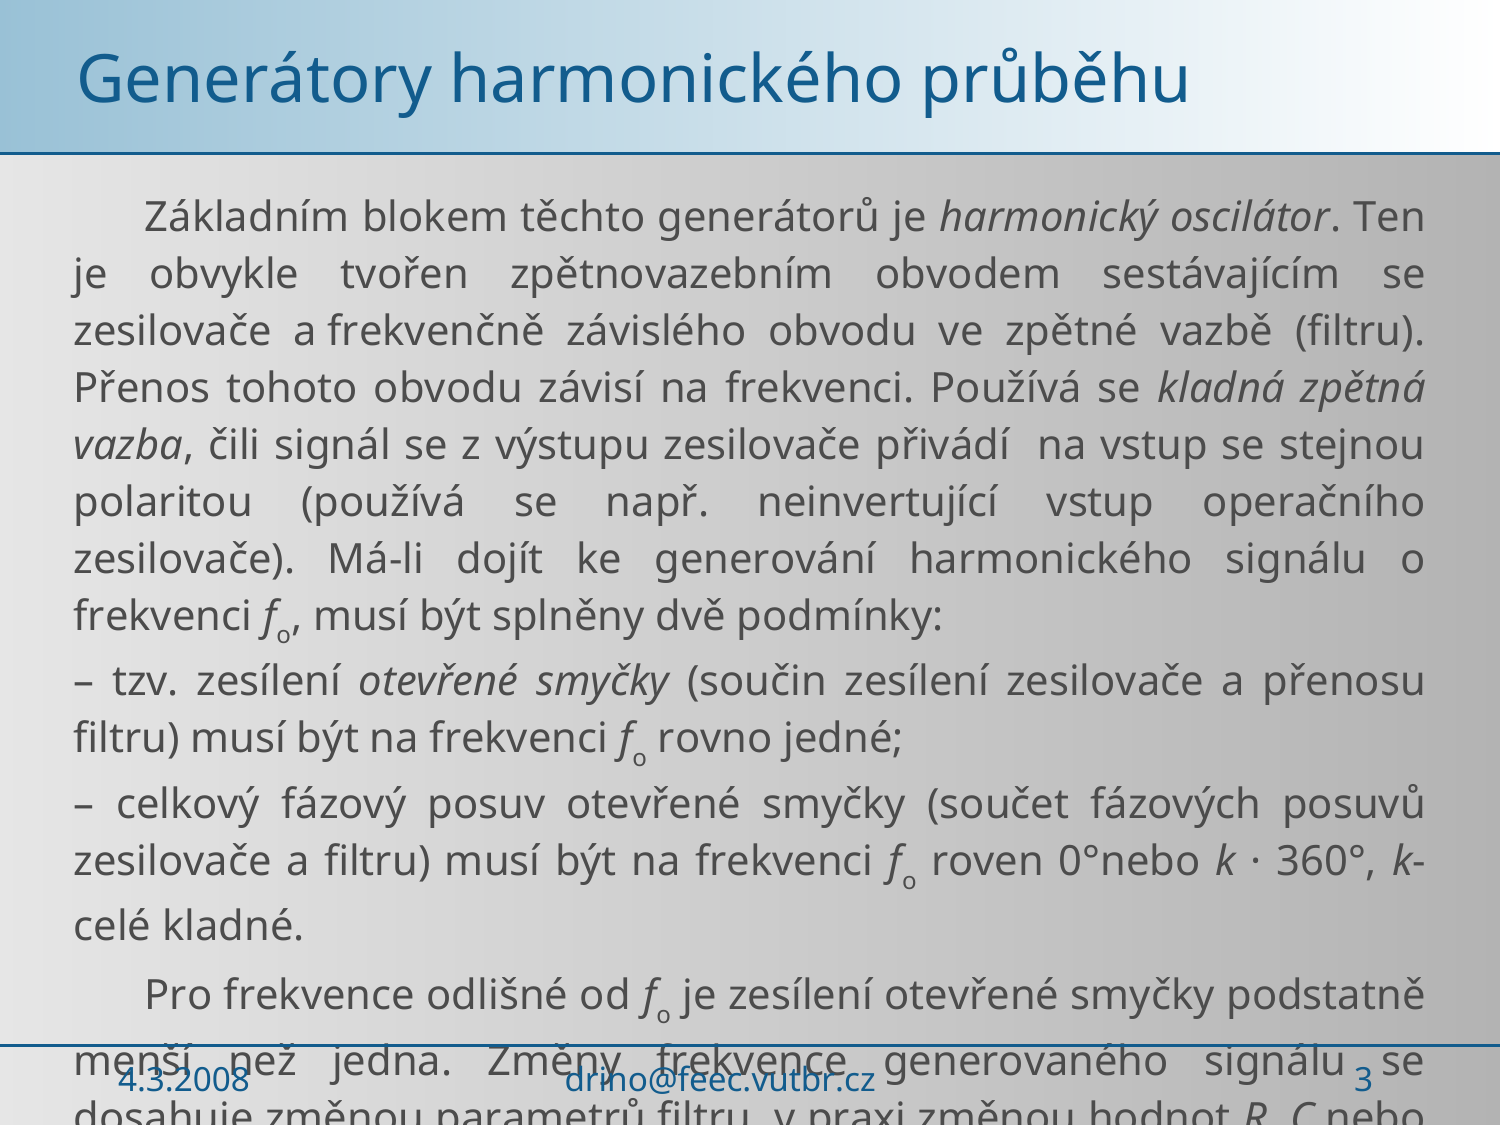

# Generátory harmonického průběhu
Základním blokem těchto generátorů je harmonický oscilátor. Ten je obvykle tvořen zpětnovazebním obvodem sestávajícím se zesilovače a frekvenčně závislého obvodu ve zpětné vazbě (filtru). Přenos tohoto obvodu závisí na frekvenci. Používá se kladná zpětná vazba, čili signál se z výstupu zesilovače přivádí na vstup se stejnou polaritou (používá se např. neinvertující vstup operačního zesilovače). Má-li dojít ke generování harmonického signálu o frekvenci fo, musí být splněny dvě podmínky:
– tzv. zesílení otevřené smyčky (součin zesílení zesilovače a přenosu filtru) musí být na frekvenci fo rovno jedné;
– celkový fázový posuv otevřené smyčky (součet fázových posuvů zesilovače a filtru) musí být na frekvenci fo roven 0°nebo k · 360°, k-celé kladné.
Pro frekvence odlišné od fo je zesílení otevřené smyčky podstatně menší než jedna. Změny frekvence generovaného signálu se dosahuje změnou parametrů filtru, v praxi změnou hodnot R, C nebo L (tzv.
4.3.2008
drino@feec.vutbr.cz